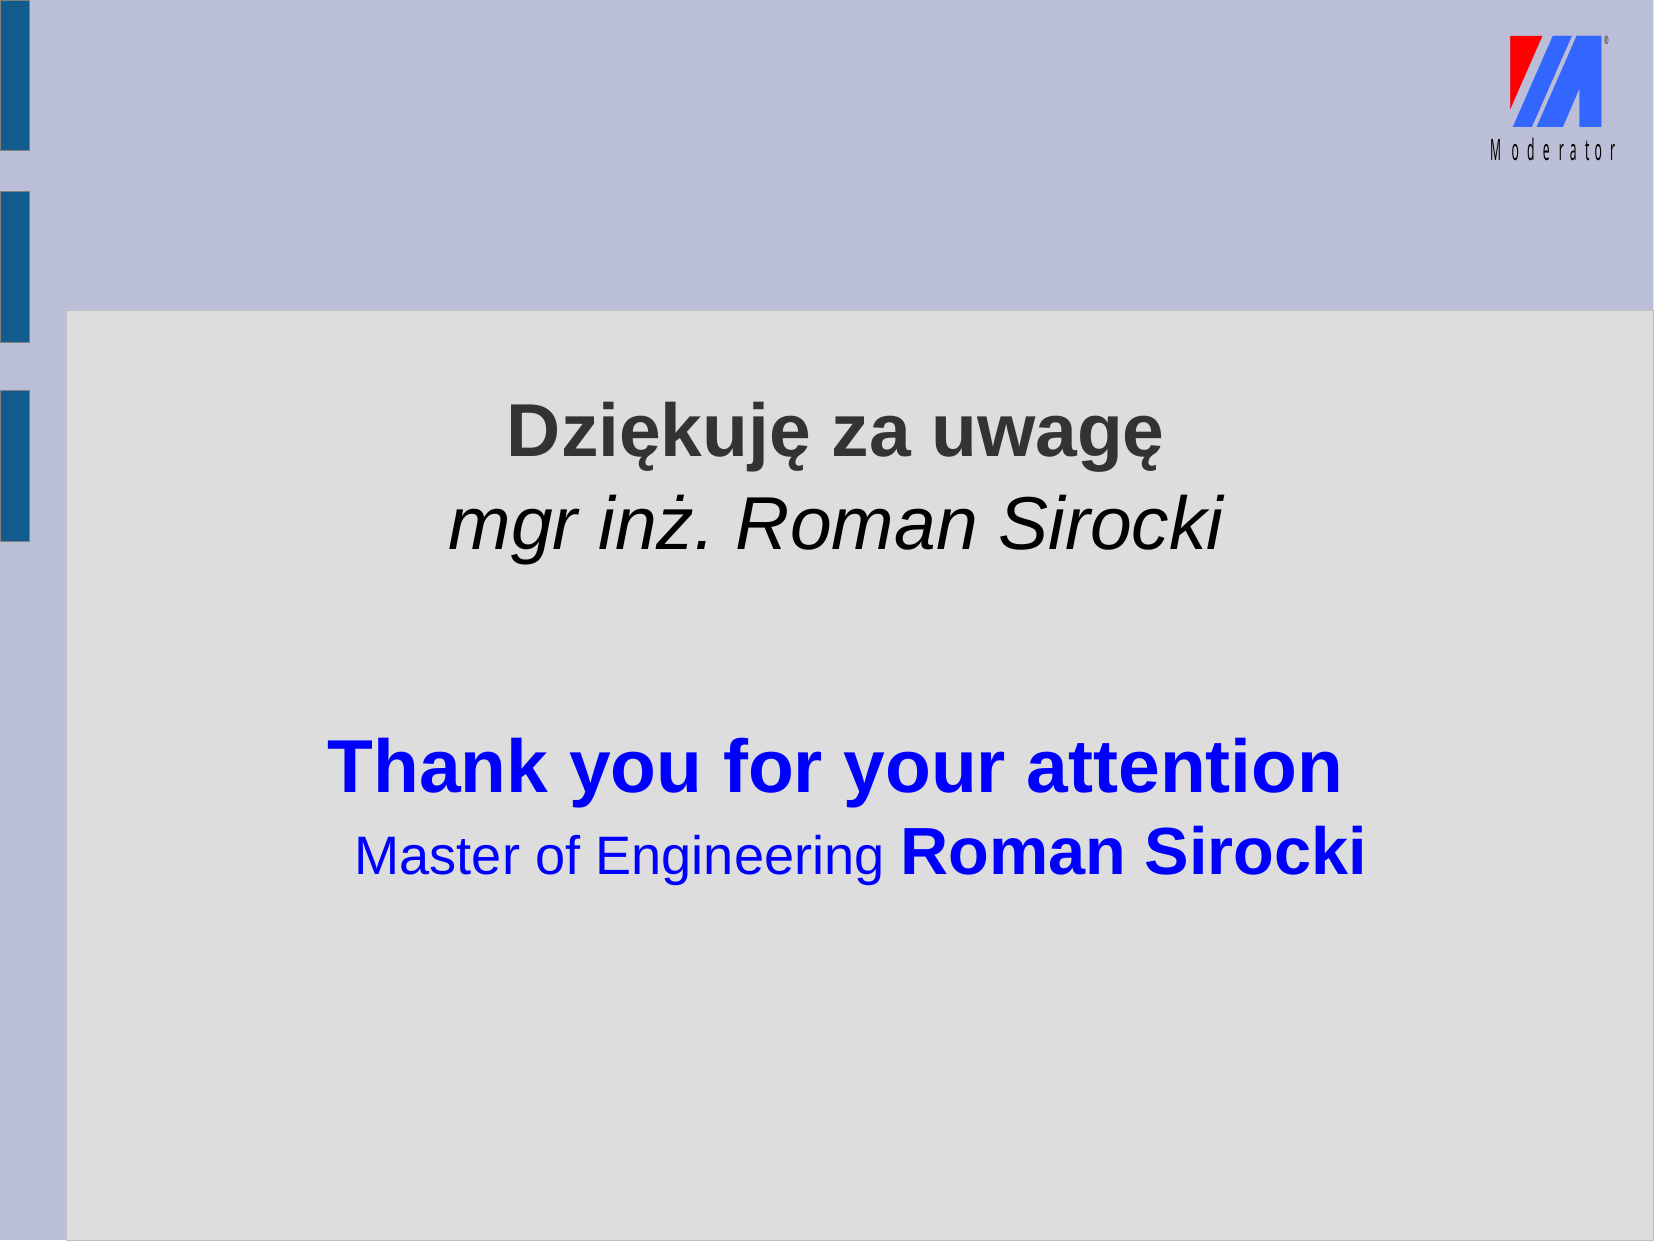

# Dziękuję za uwagę Thank you for your attention
mgr inż. Roman Sirocki
Master of Engineering Roman Sirocki